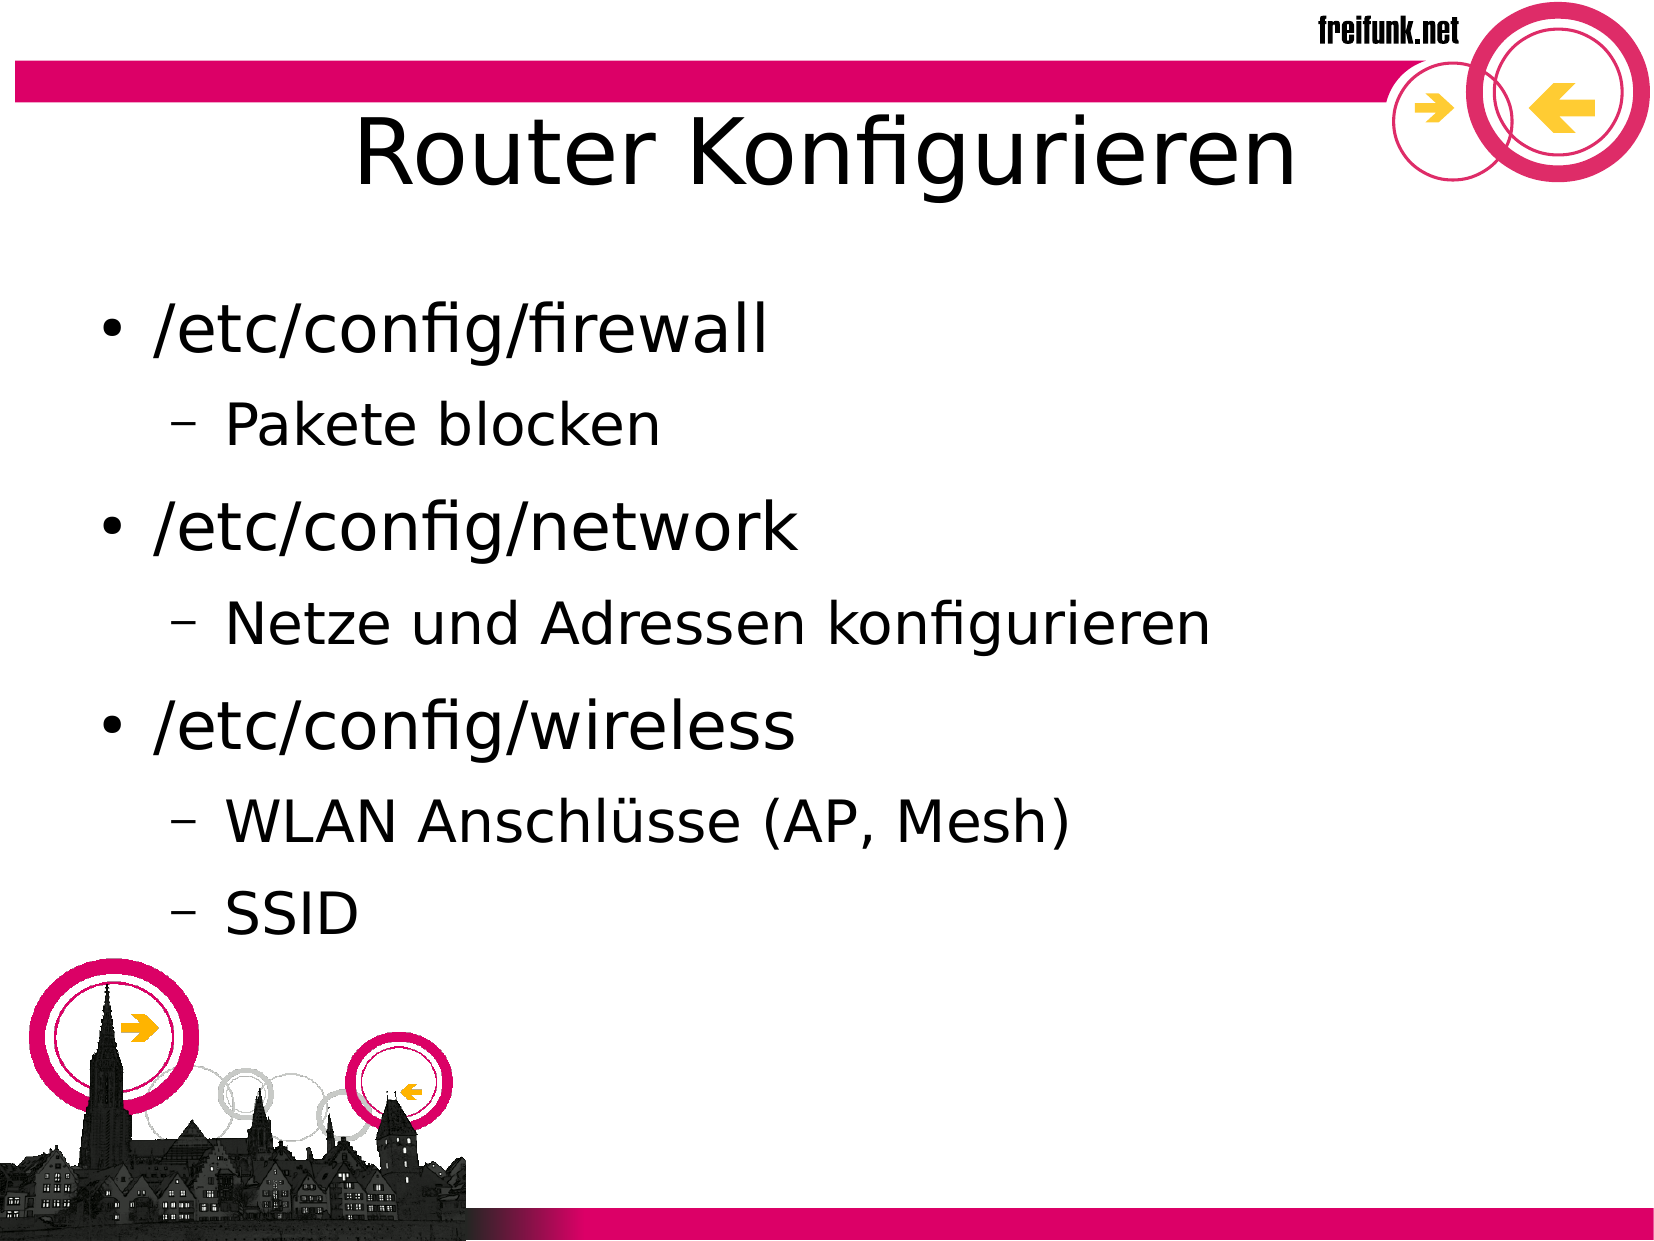

# Router Konfigurieren
/etc/config/firewall
Pakete blocken
/etc/config/network
Netze und Adressen konfigurieren
/etc/config/wireless
WLAN Anschlüsse (AP, Mesh)
SSID